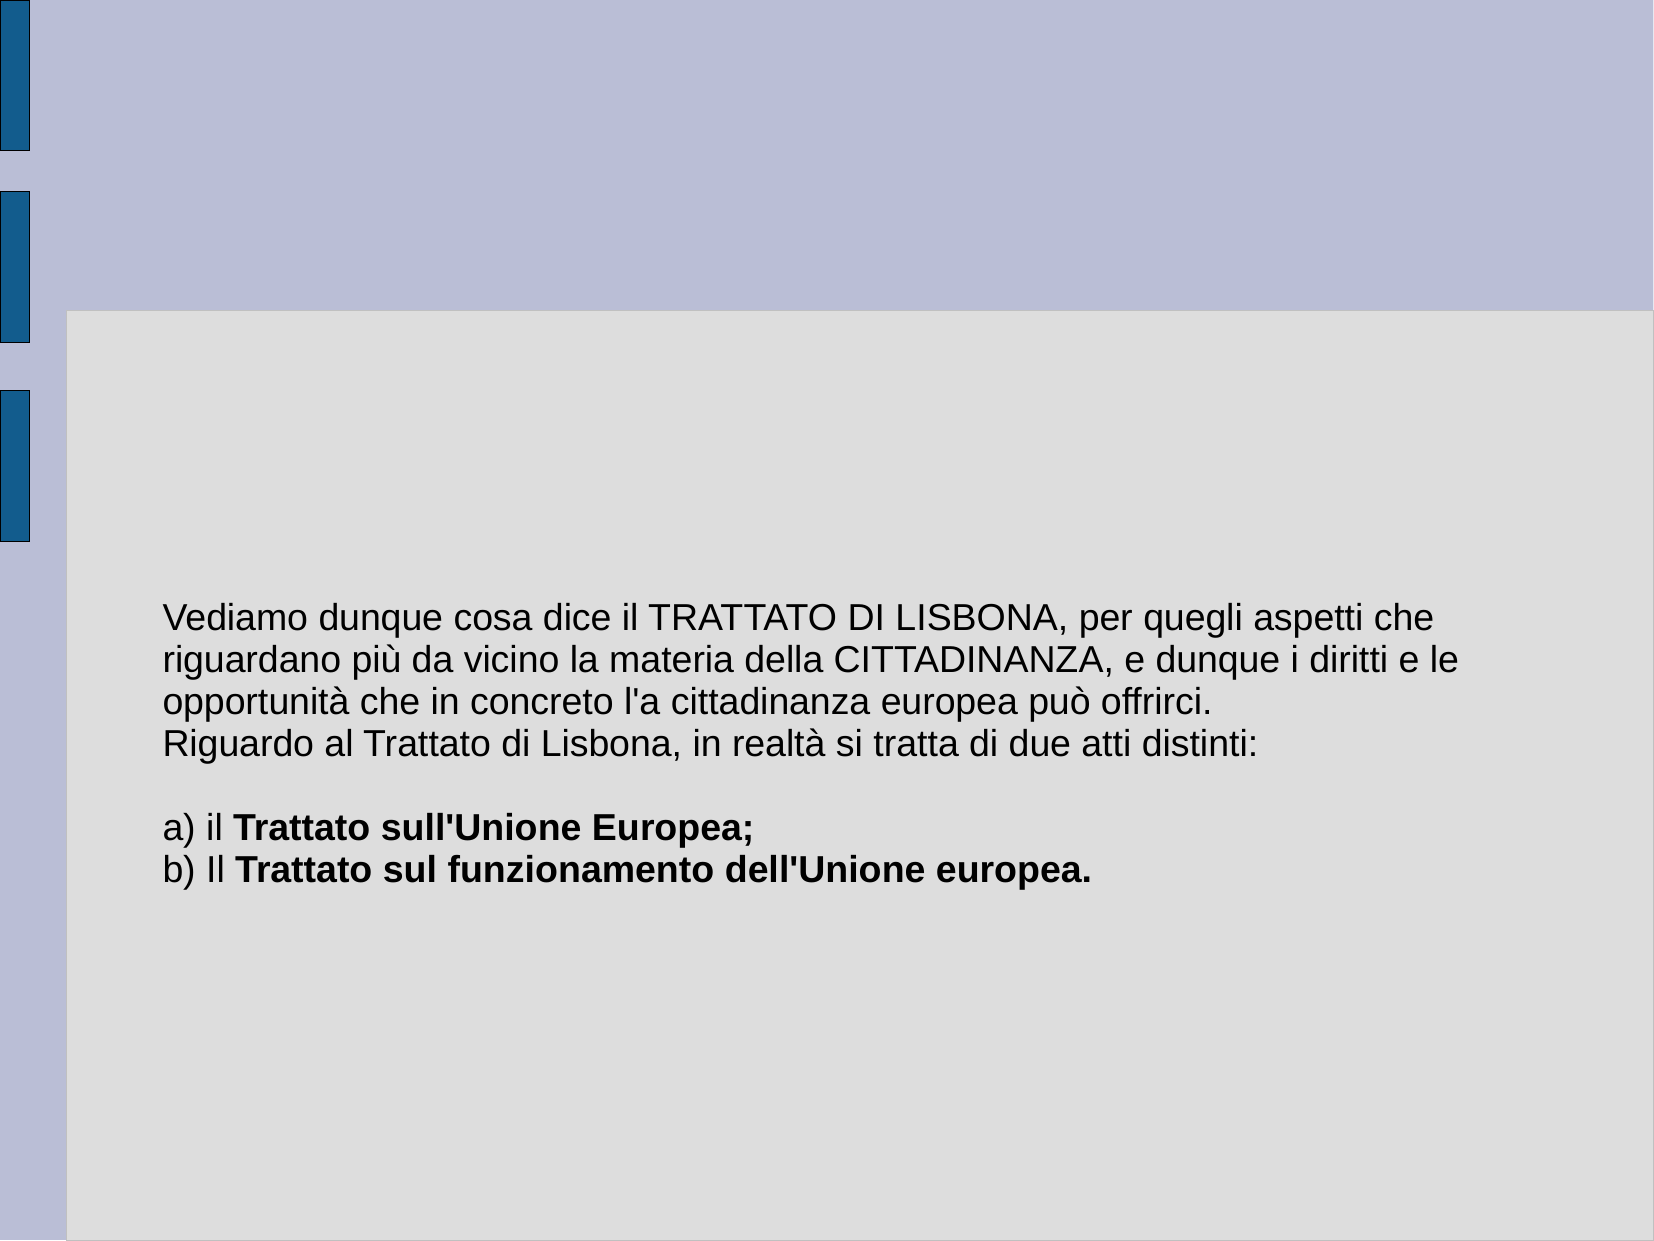

Vediamo dunque cosa dice il TRATTATO DI LISBONA, per quegli aspetti che riguardano più da vicino la materia della CITTADINANZA, e dunque i diritti e le opportunità che in concreto l'a cittadinanza europea può offrirci.
Riguardo al Trattato di Lisbona, in realtà si tratta di due atti distinti:
a) il Trattato sull'Unione Europea;
b) Il Trattato sul funzionamento dell'Unione europea.